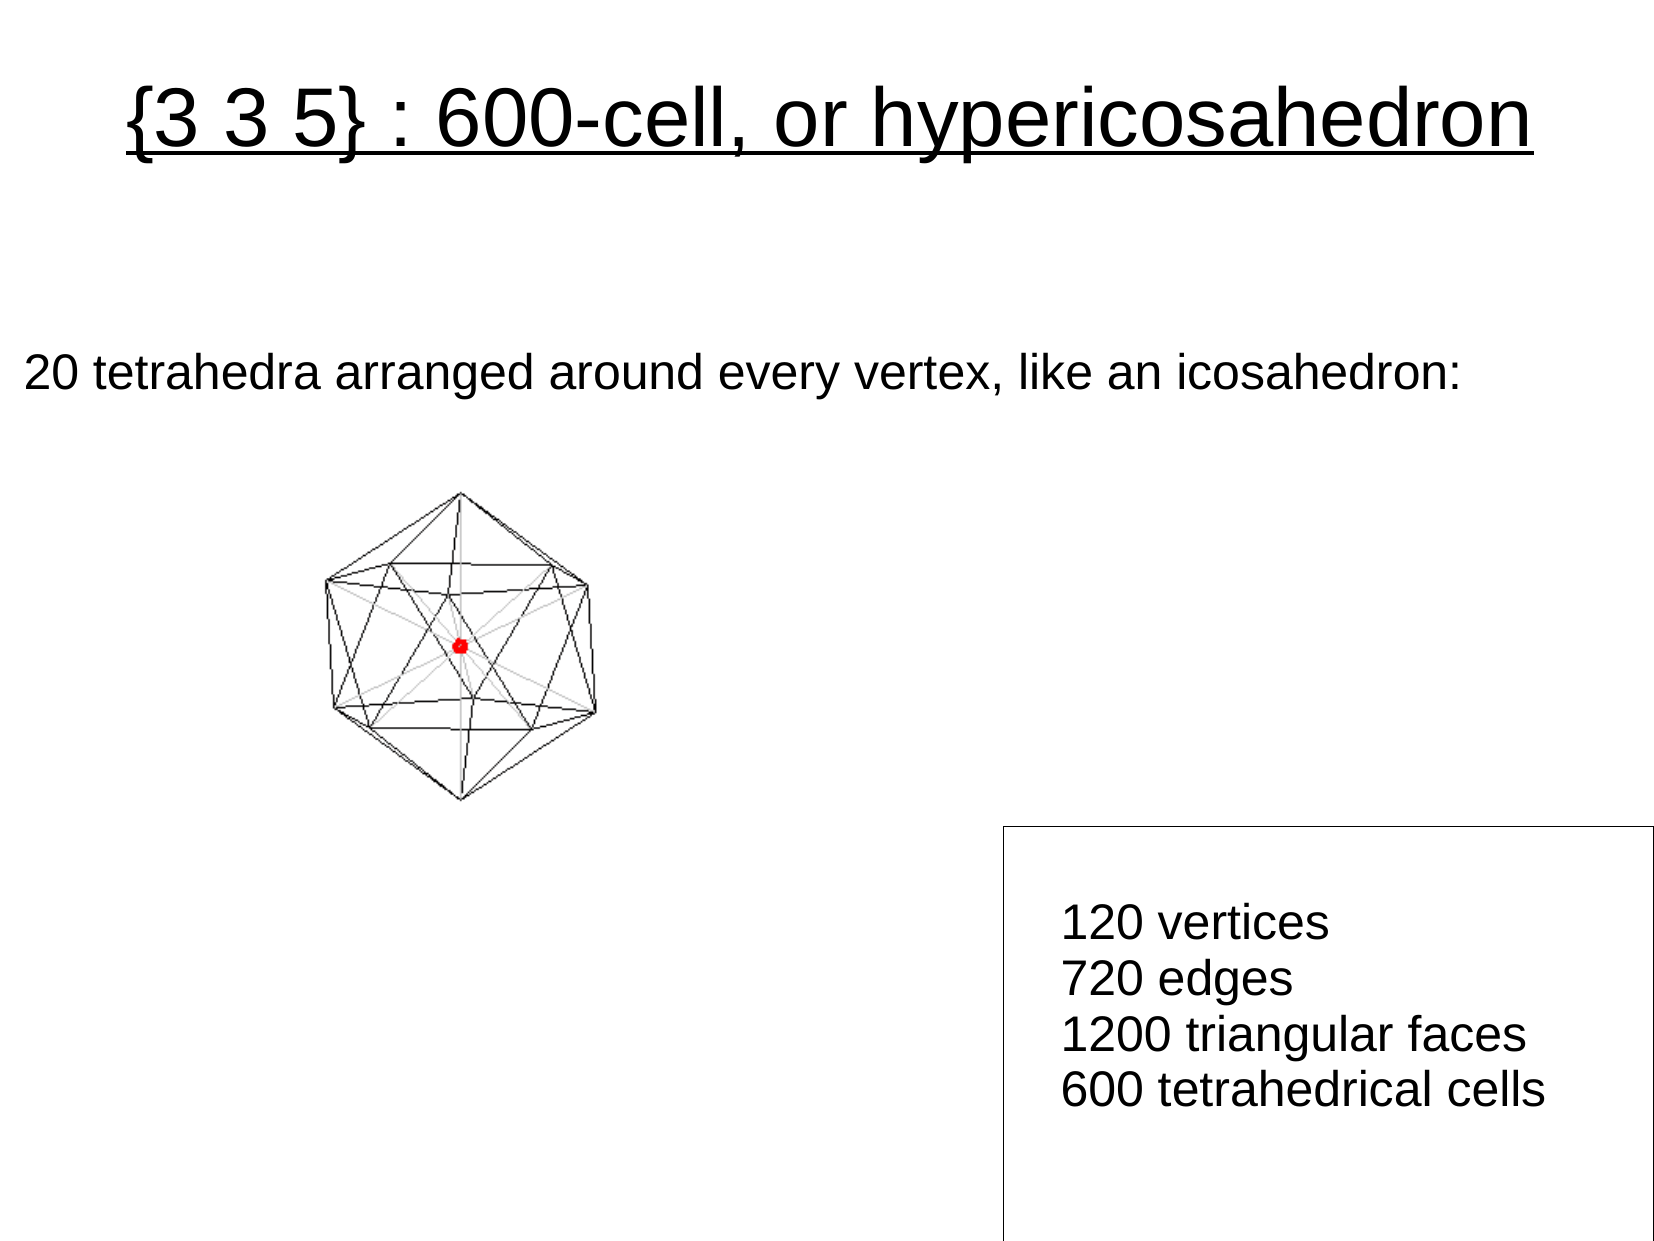

# {3 3 5} : 600-cell, or hypericosahedron
20 tetrahedra arranged around every vertex, like an icosahedron:
			 120 vertices
			 720 edges
			 1200 triangular faces
 		 600 tetrahedrical cells